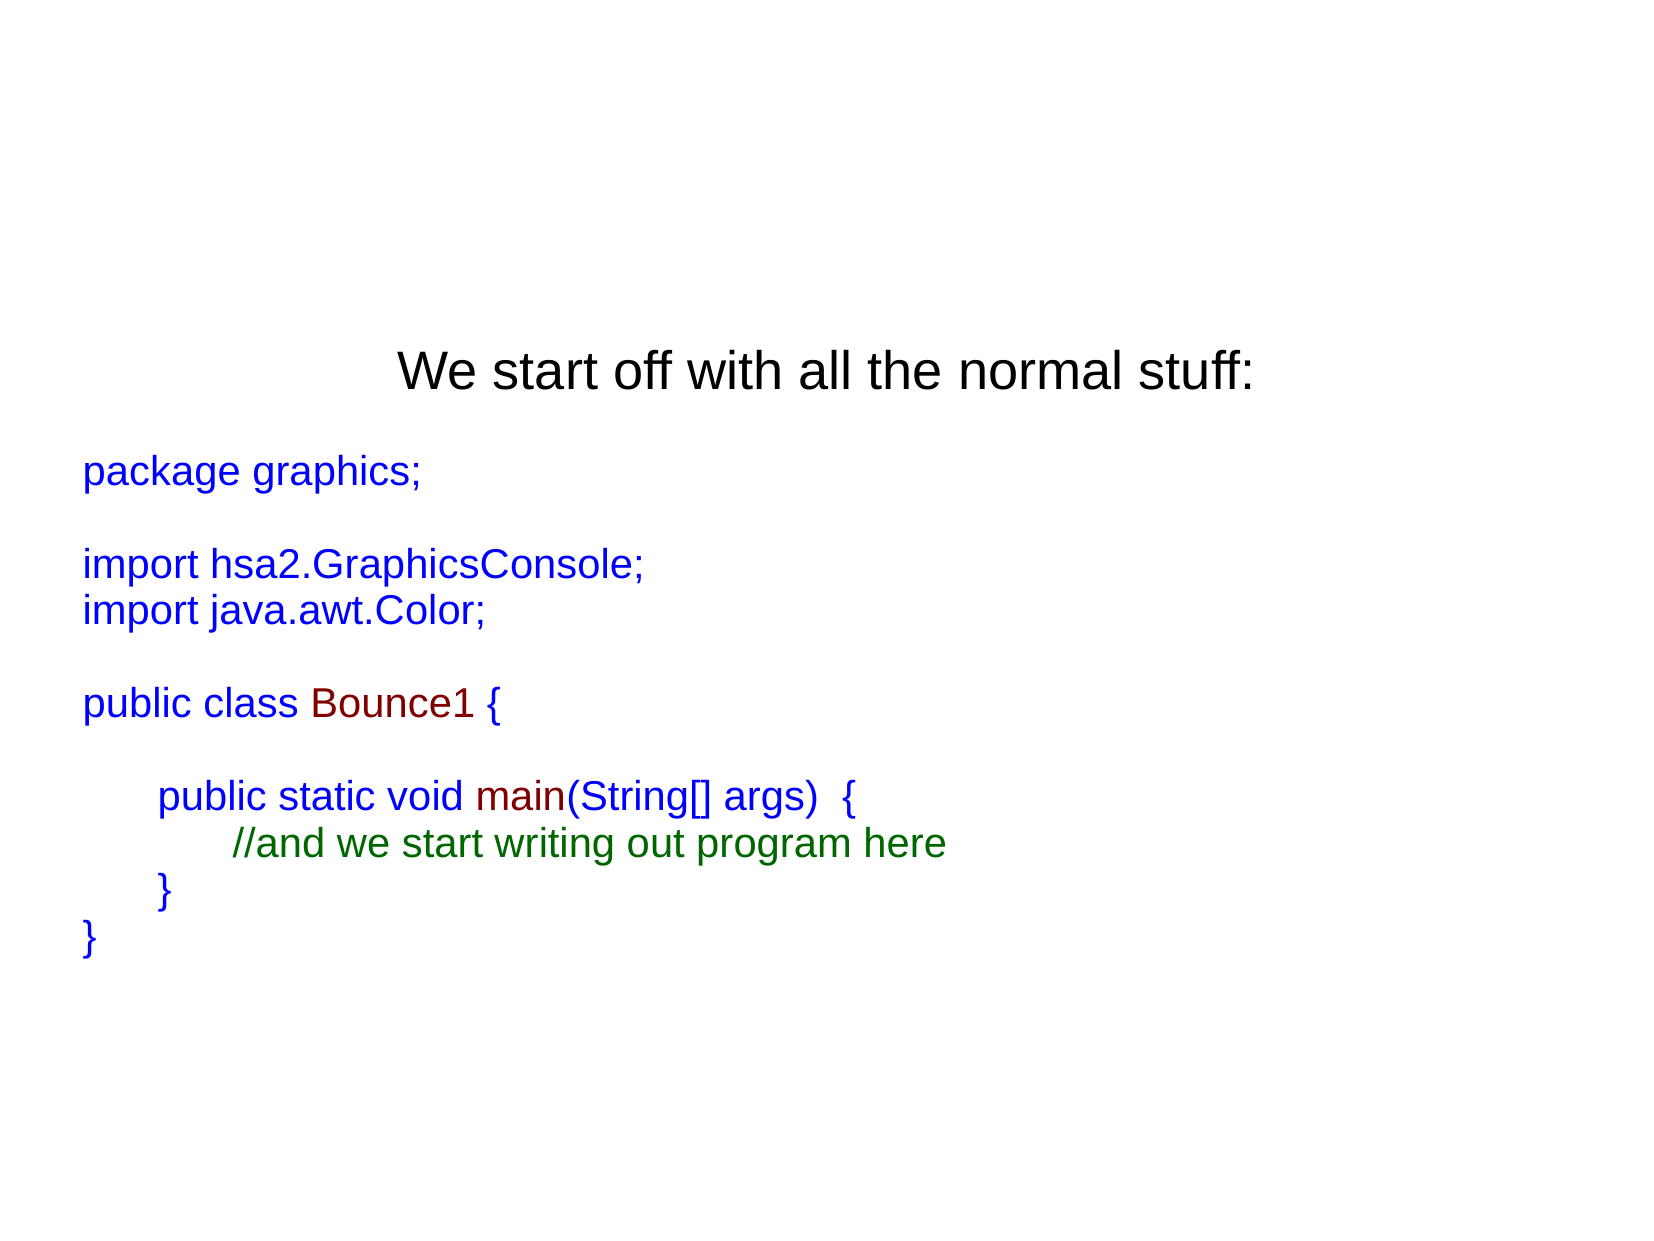

# We start off with all the normal stuff:
package graphics;
import hsa2.GraphicsConsole;
import java.awt.Color;
public class Bounce1 {
	public static void main(String[] args) {
		//and we start writing out program here
	}
}